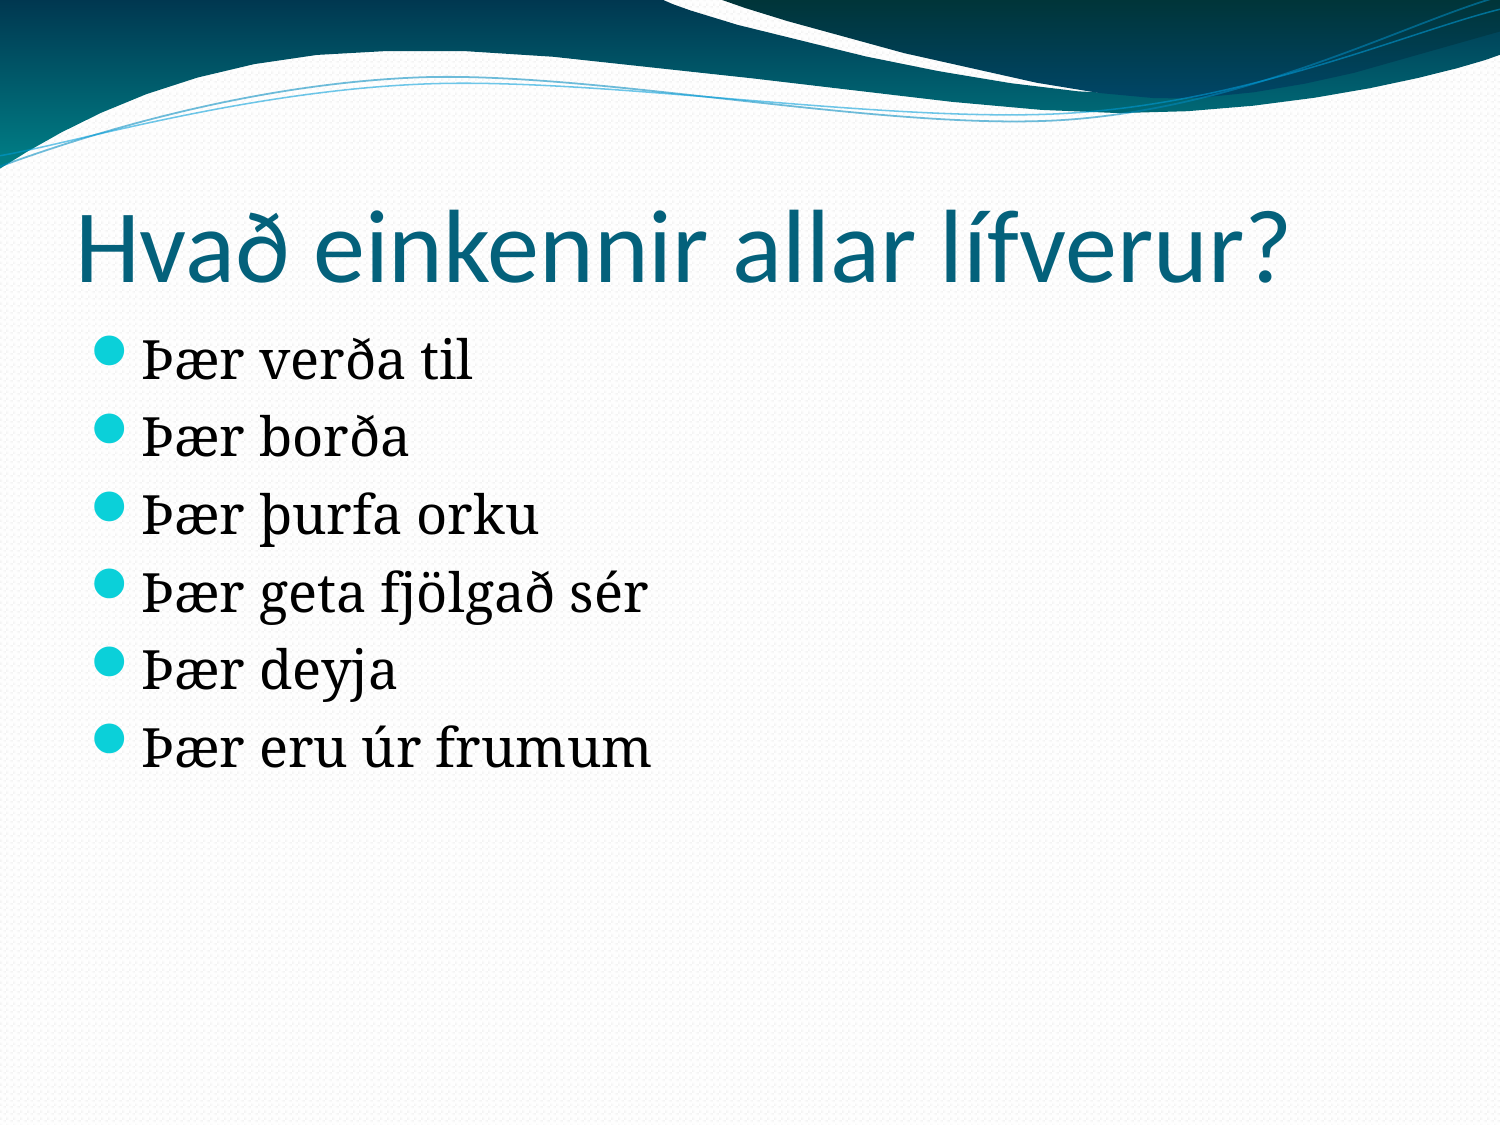

# Hvað einkennir allar lífverur?
Þær verða til
Þær borða
Þær þurfa orku
Þær geta fjölgað sér
Þær deyja
Þær eru úr frumum